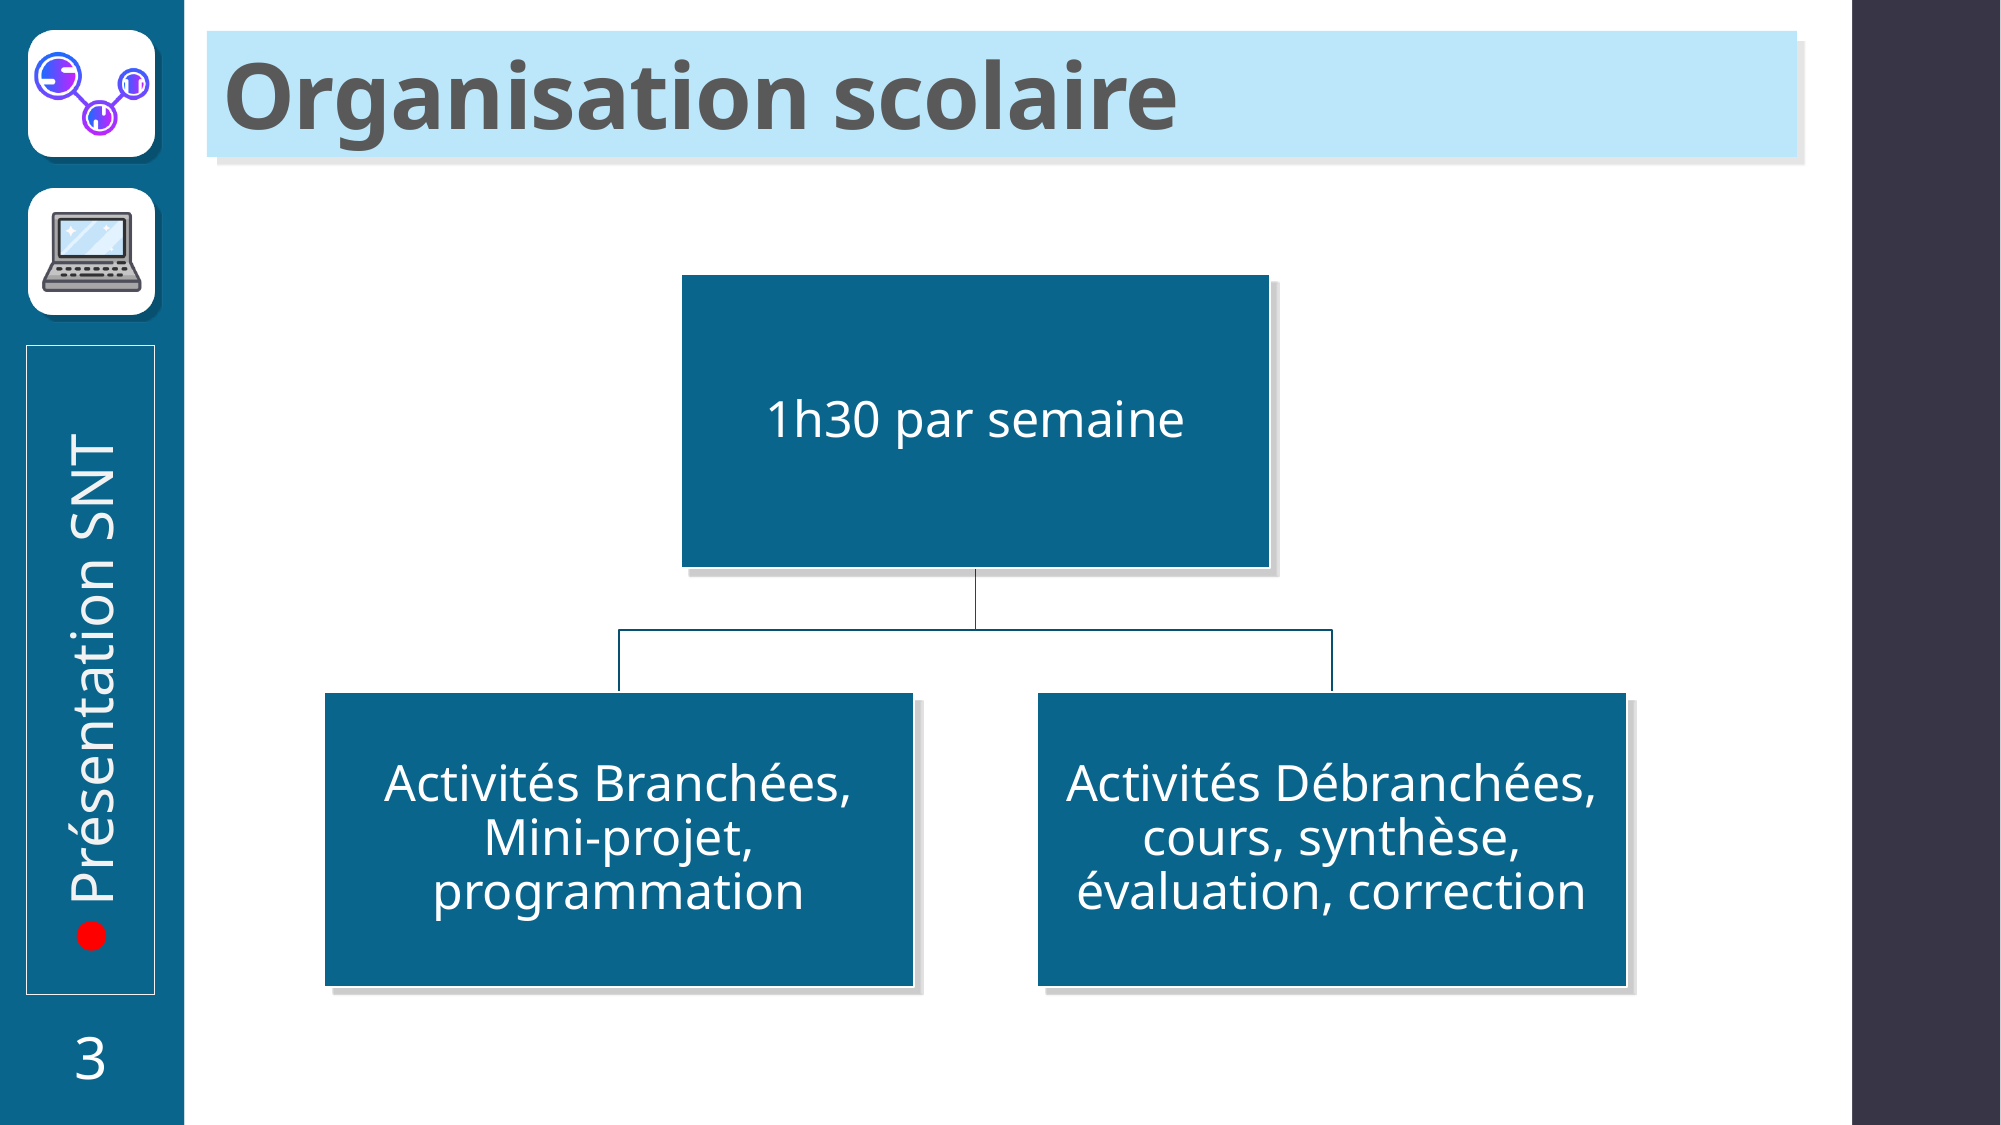

# Organisation scolaire
1h30 par semaine
Activités Branchées, Mini-projet, programmation
Activités Débranchées, cours, synthèse, évaluation, correction
Présentation SNT